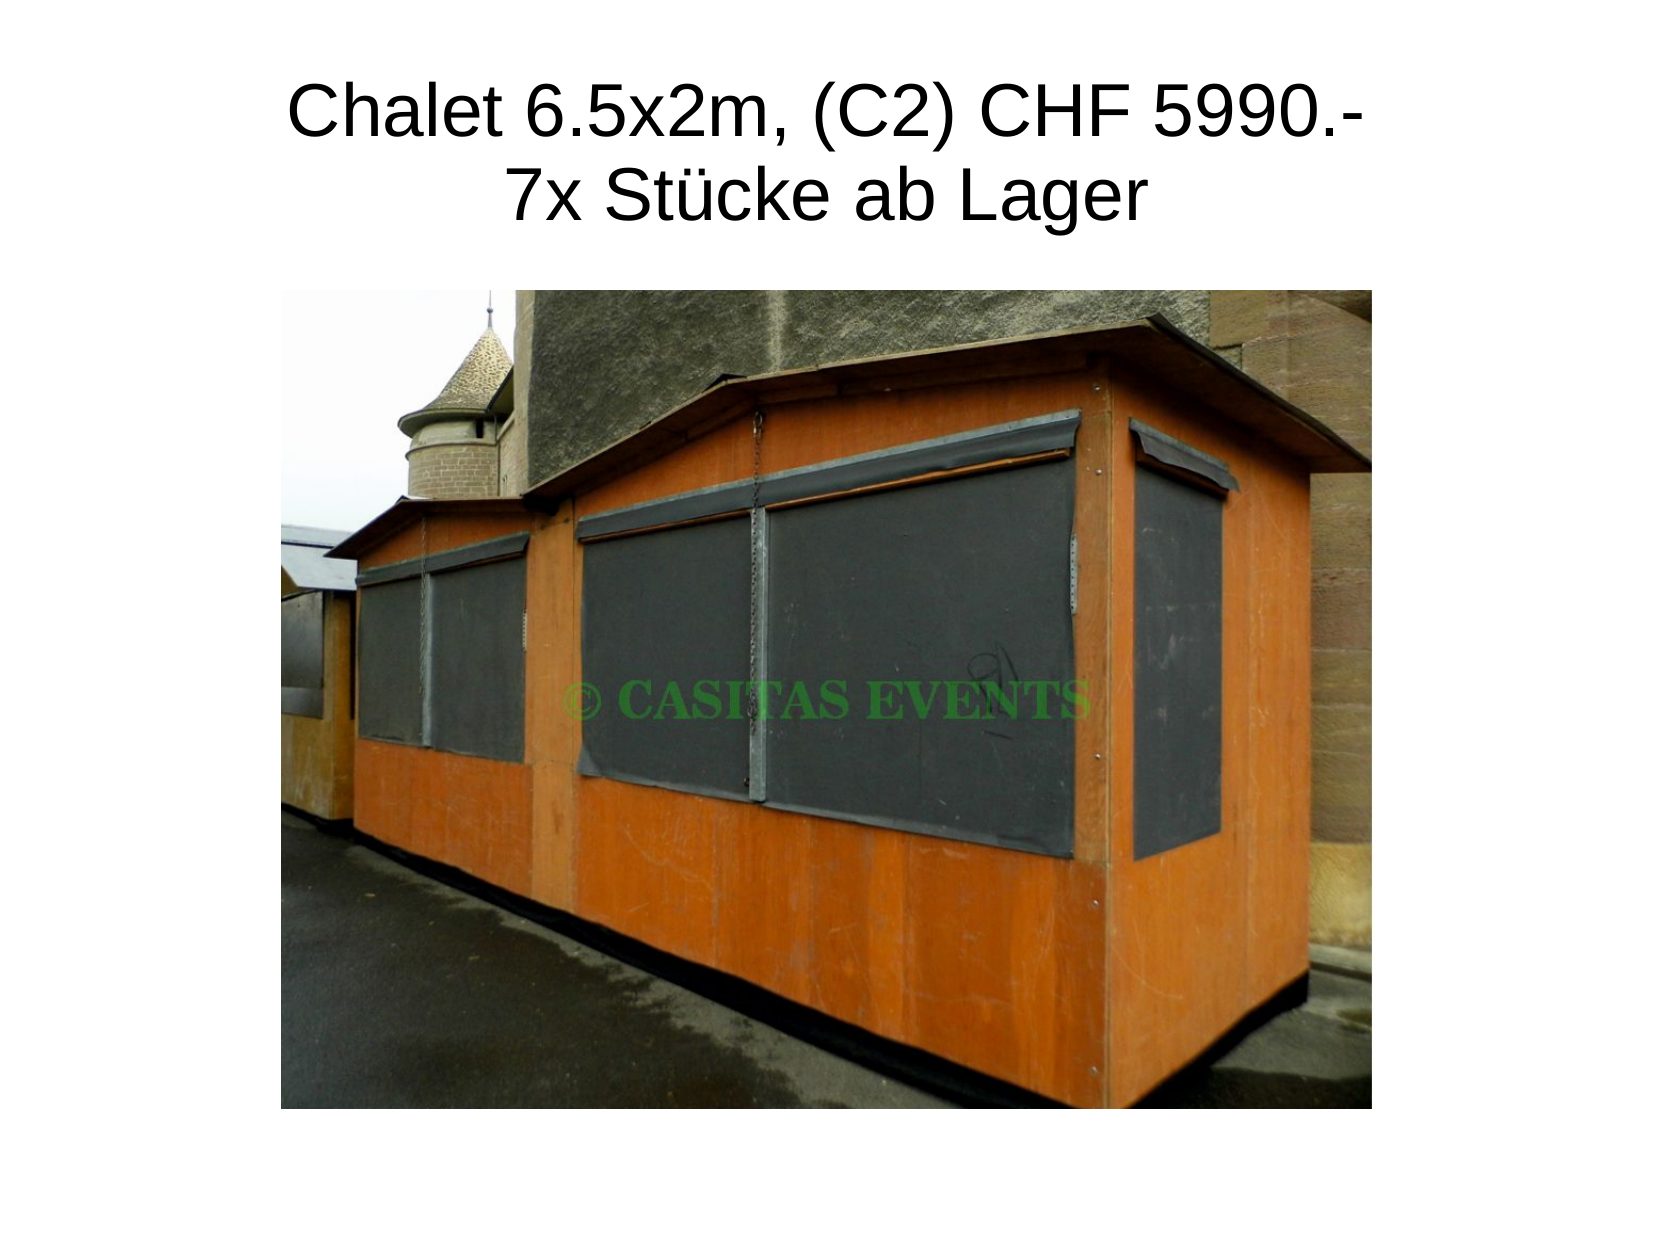

# Chalet 6.5x2m, (C2) CHF 5990.- 7x Stücke ab Lager